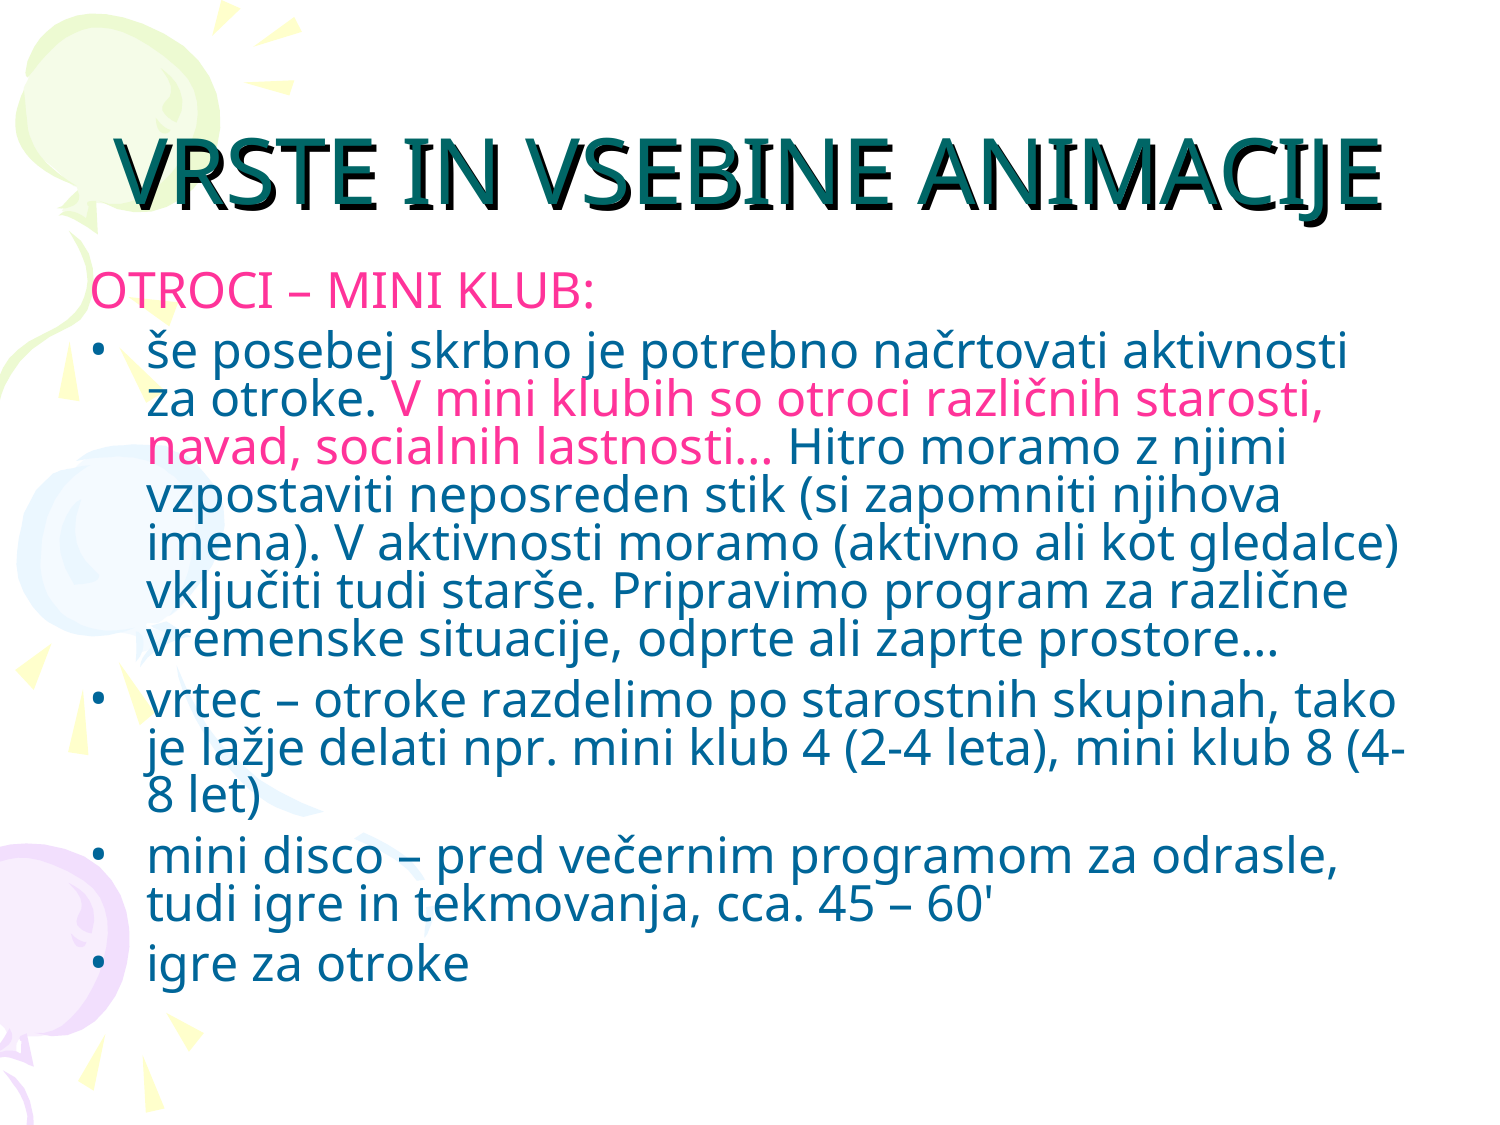

# VRSTE IN VSEBINE ANIMACIJE
OTROCI – MINI KLUB:
še posebej skrbno je potrebno načrtovati aktivnosti za otroke. V mini klubih so otroci različnih starosti, navad, socialnih lastnosti… Hitro moramo z njimi vzpostaviti neposreden stik (si zapomniti njihova imena). V aktivnosti moramo (aktivno ali kot gledalce) vključiti tudi starše. Pripravimo program za različne vremenske situacije, odprte ali zaprte prostore…
vrtec – otroke razdelimo po starostnih skupinah, tako je lažje delati npr. mini klub 4 (2-4 leta), mini klub 8 (4-8 let)
mini disco – pred večernim programom za odrasle, tudi igre in tekmovanja, cca. 45 – 60'
igre za otroke